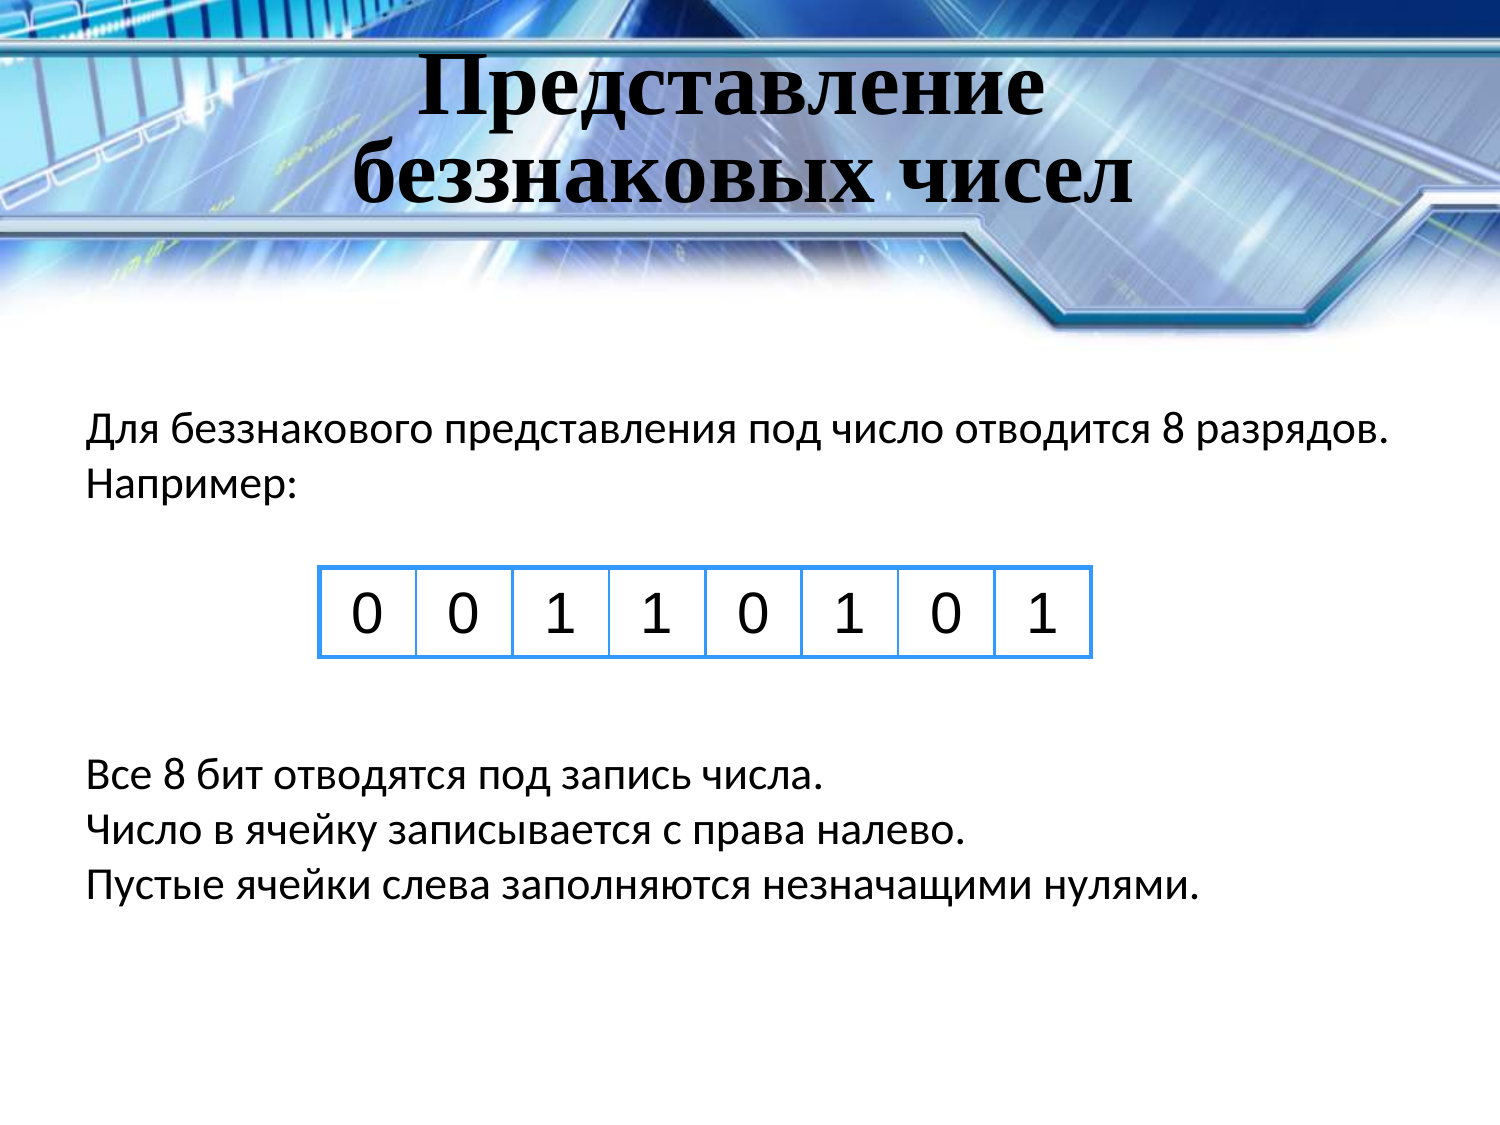

Представление
беззнаковых чисел
# Для беззнакового представления под число отводится 8 разрядов. Например:
Все 8 бит отводятся под запись числа.
Число в ячейку записывается с права налево.
Пустые ячейки слева заполняются незначащими нулями.
| 0 | 0 | 1 | 1 | 0 | 1 | 0 | 1 |
| --- | --- | --- | --- | --- | --- | --- | --- |